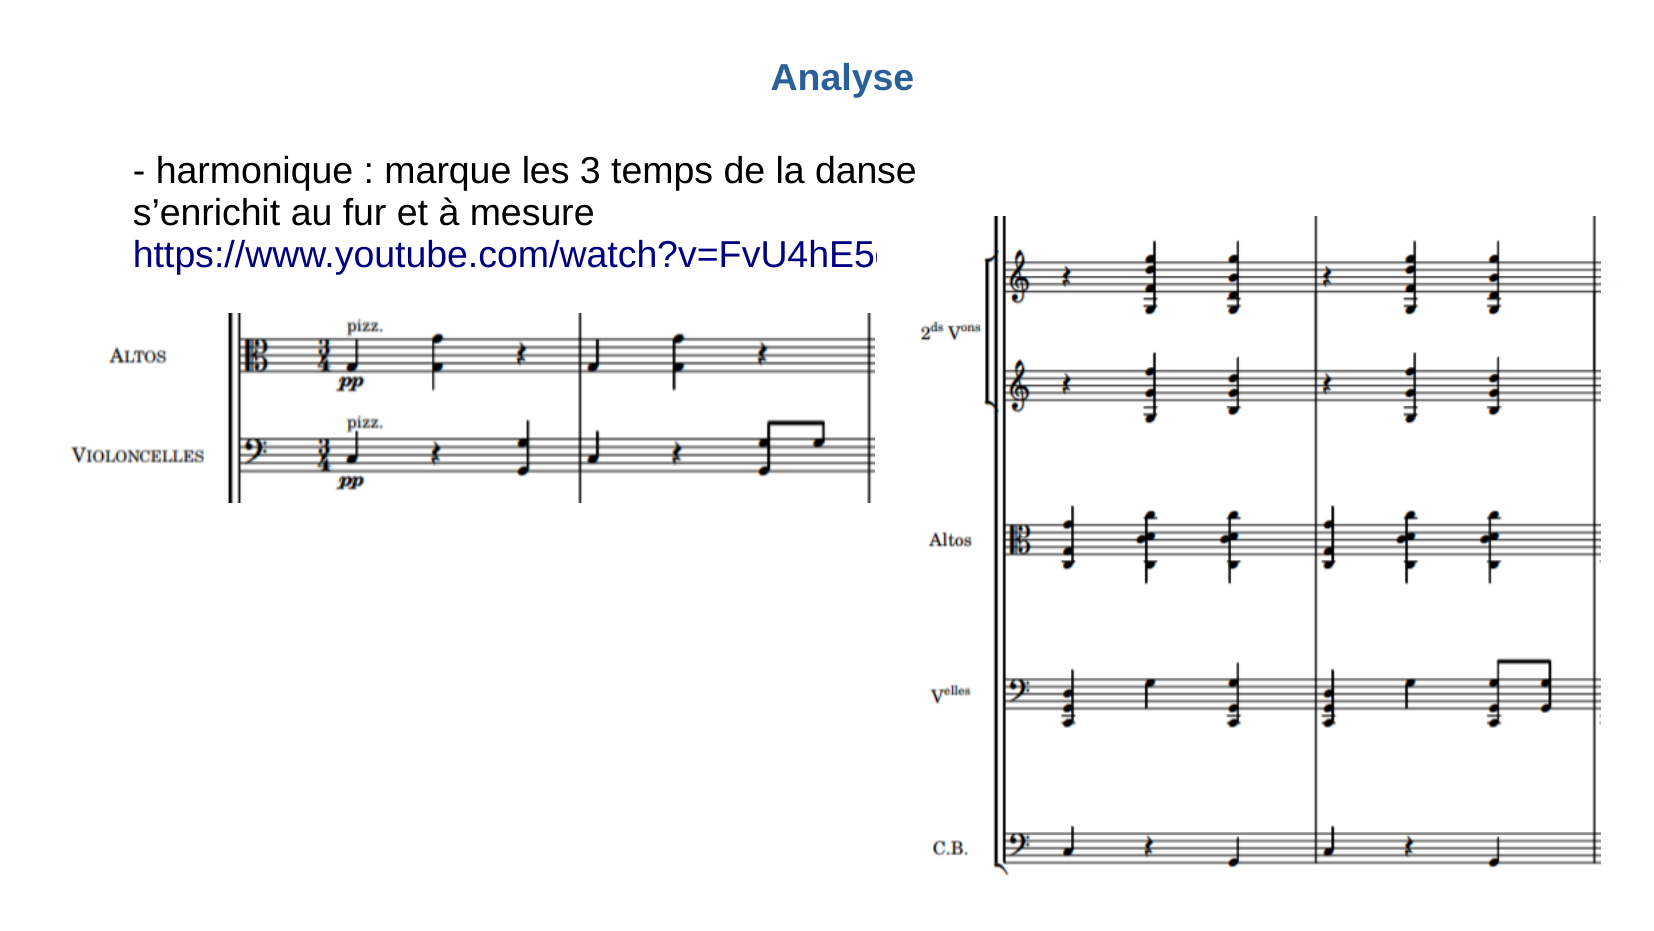

Analyse
- harmonique : marque les 3 temps de la danse
s’enrichit au fur et à mesure
https://www.youtube.com/watch?v=FvU4hE5gmnU#t=558